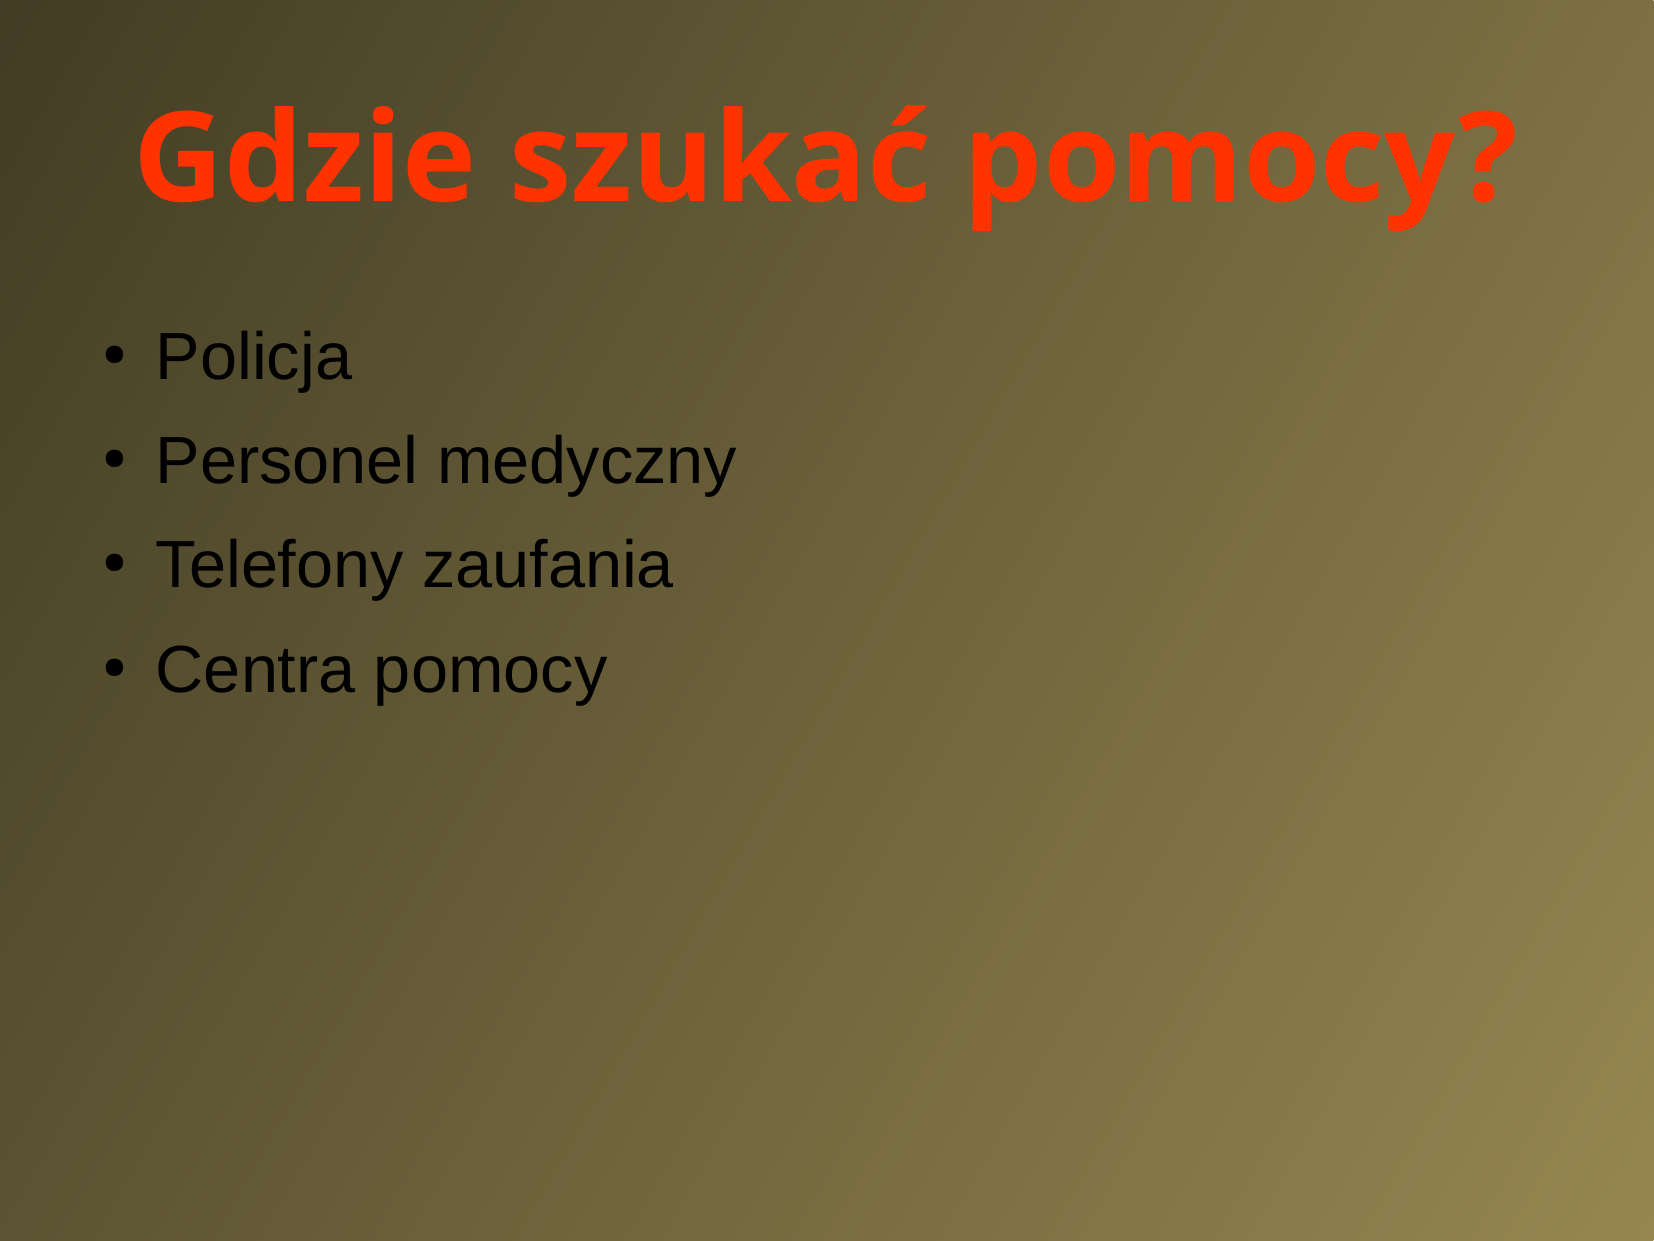

# Gdzie szukać pomocy?
Policja
Personel medyczny
Telefony zaufania
Centra pomocy